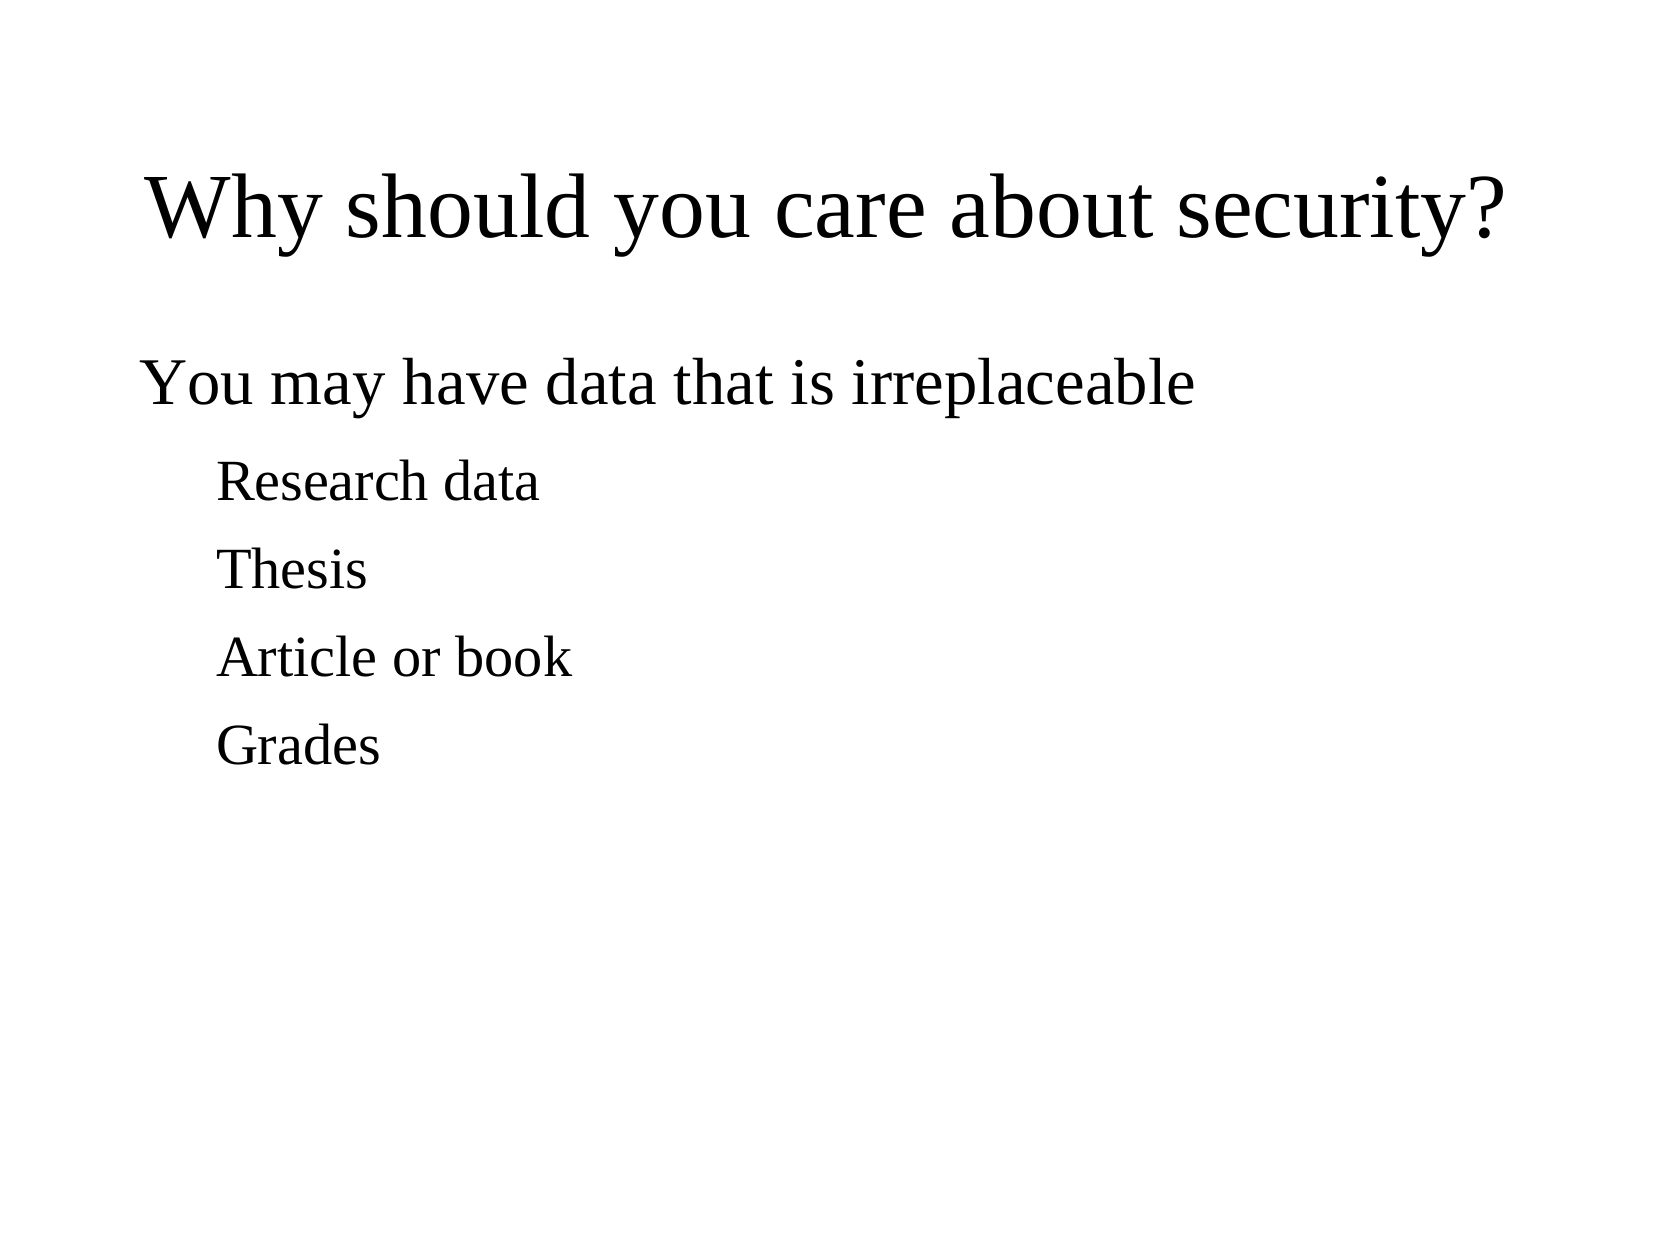

# Why should you care about security?
You may have data that is irreplaceable
Research data
Thesis
Article or book
Grades